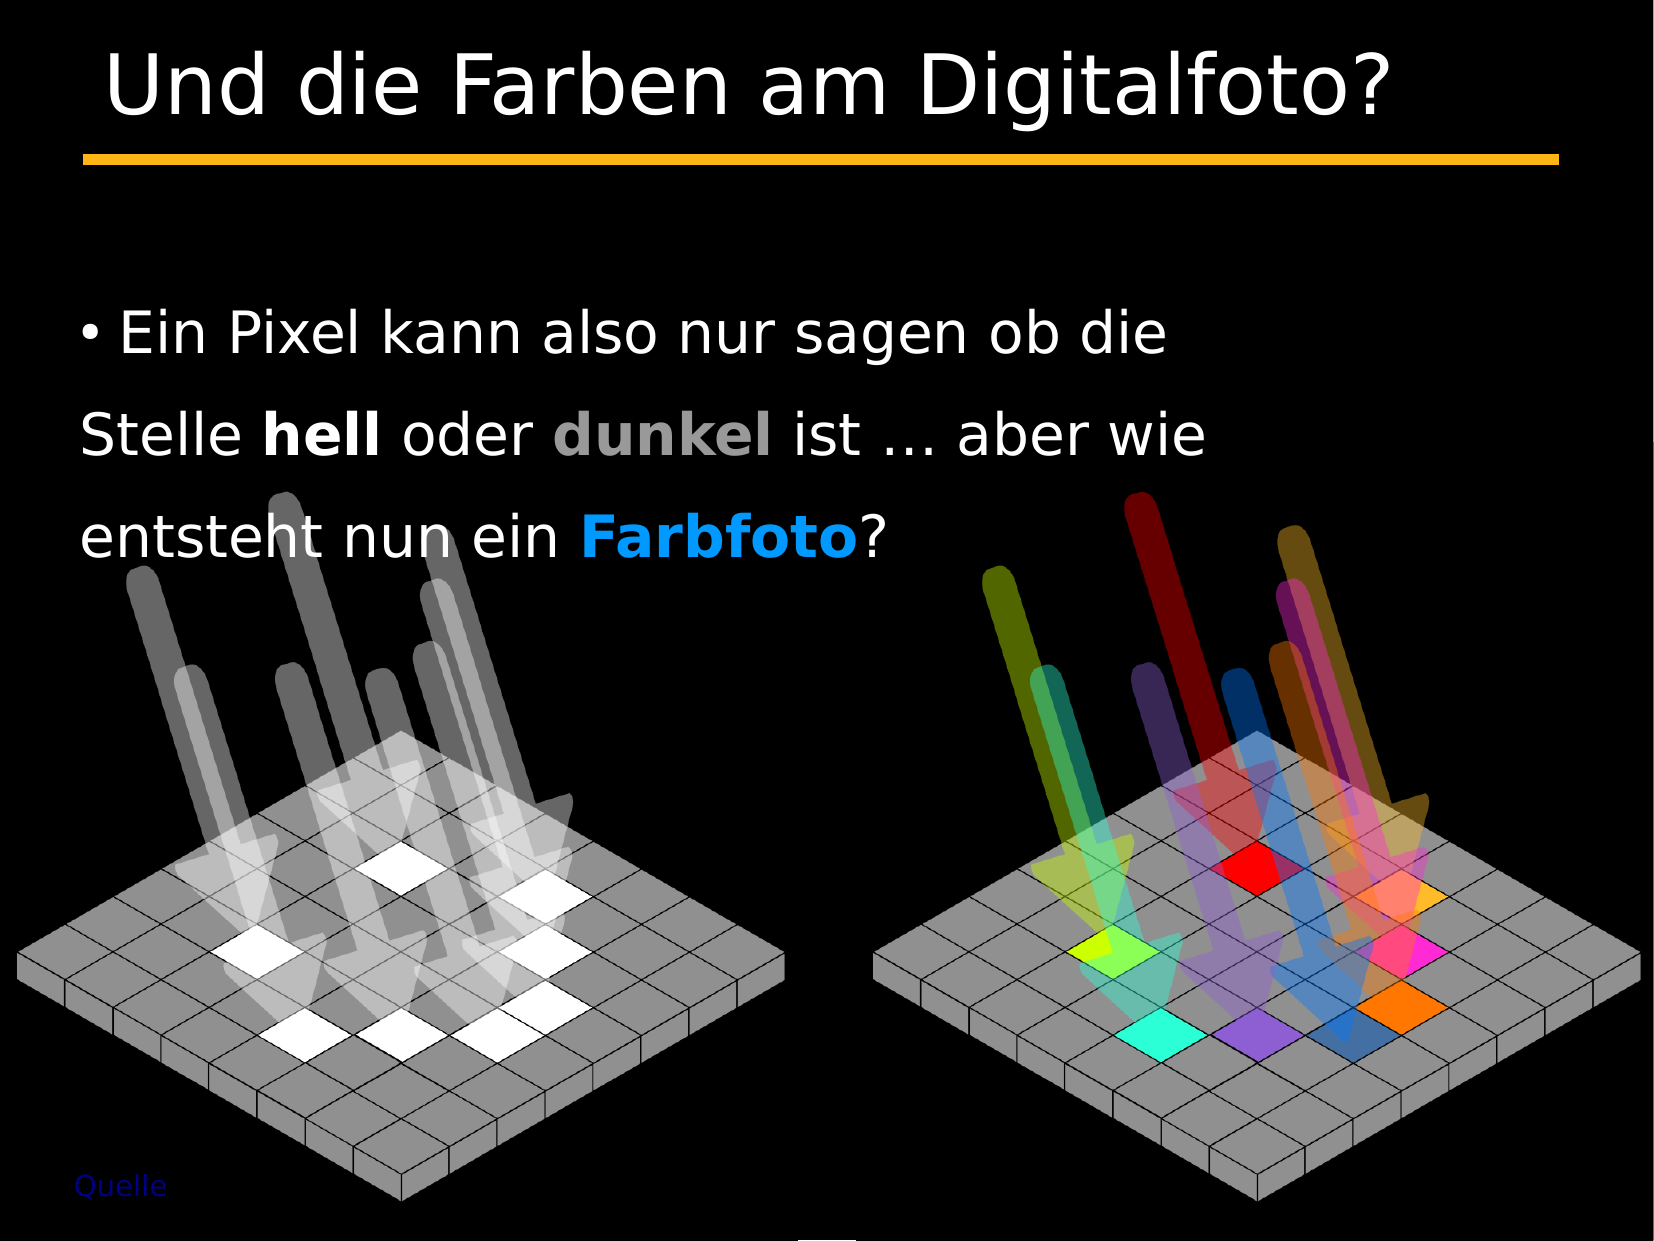

# Und die Farben am Digitalfoto?
 Ein Pixel kann also nur sagen ob die Stelle hell oder dunkel ist … aber wie entsteht nun ein Farbfoto?
Quelle